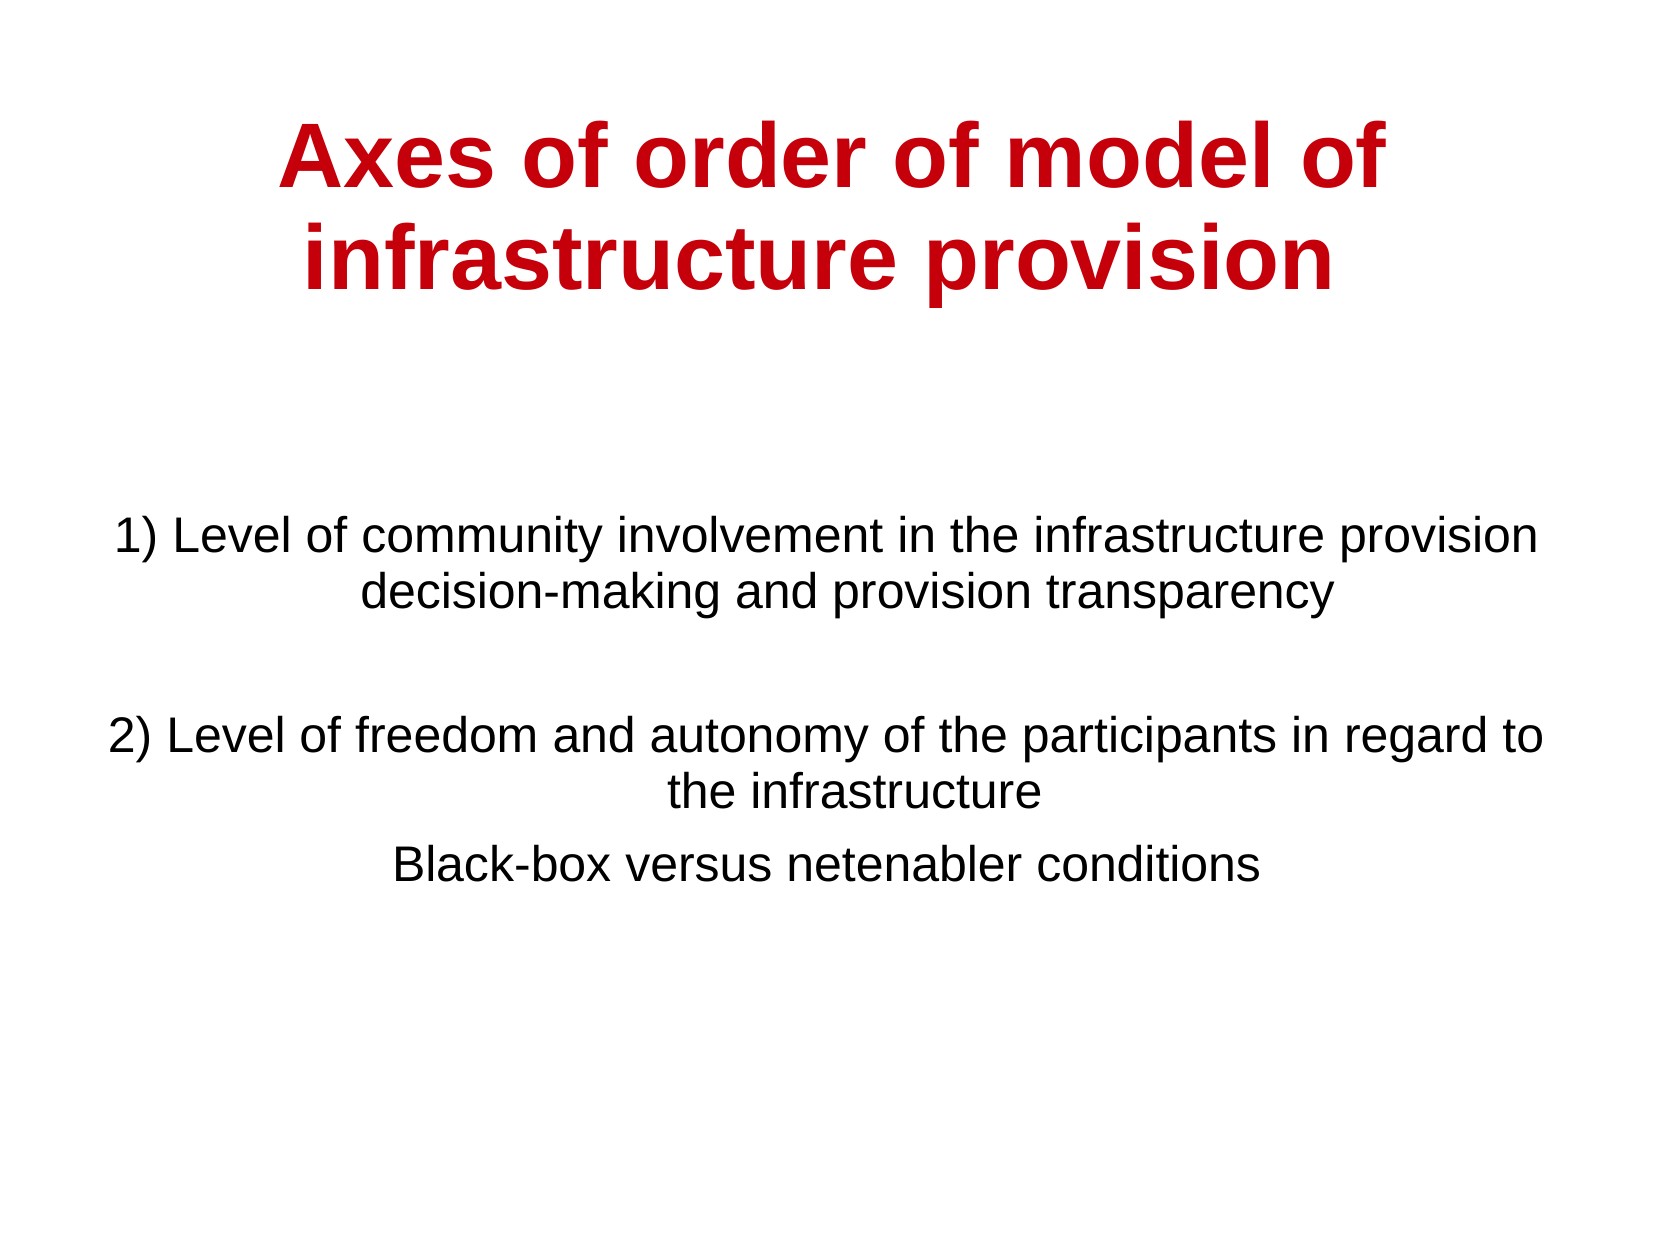

# Axes of order of model of infrastructure provision
1) Level of community involvement in the infrastructure provision decision-making and provision transparency
2) Level of freedom and autonomy of the participants in regard to the infrastructure
Black-box versus netenabler conditions